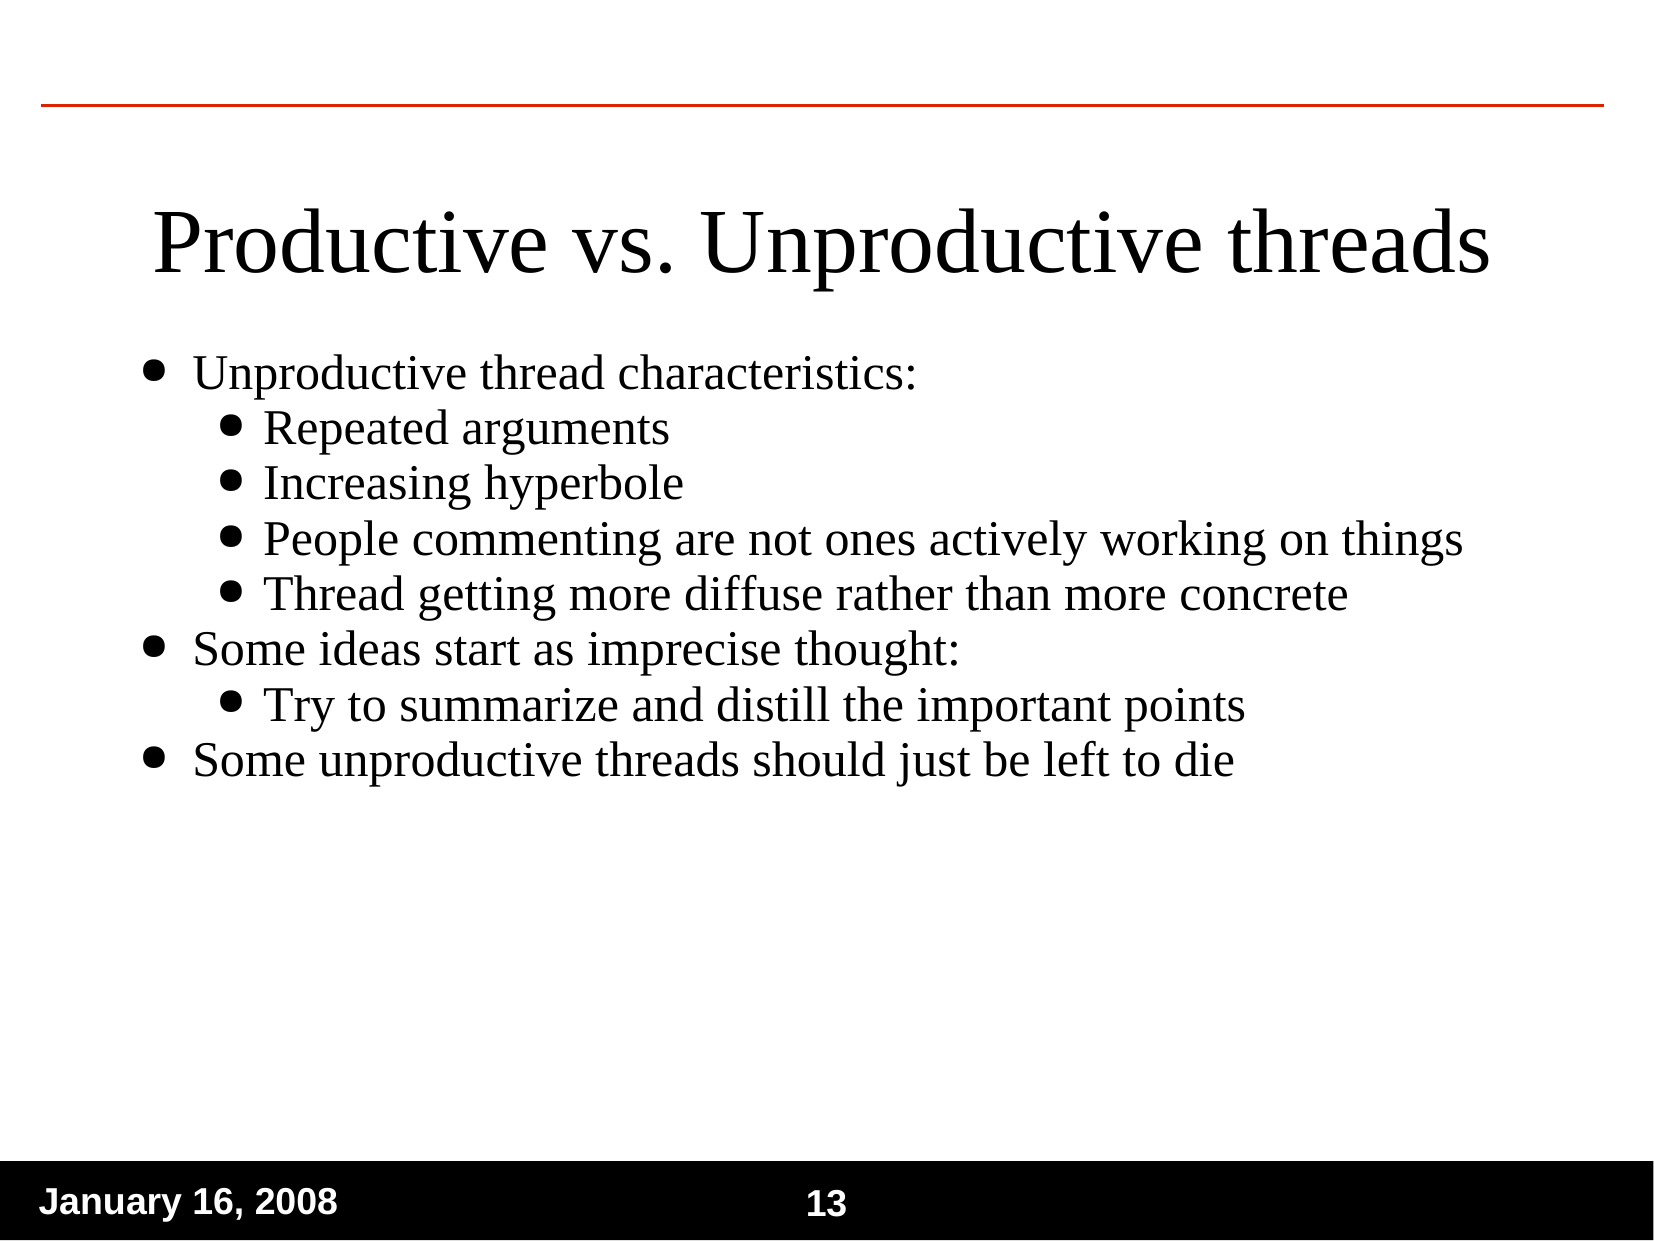

# Productive vs. Unproductive threads
Unproductive thread characteristics:
Repeated arguments
Increasing hyperbole
People commenting are not ones actively working on things
Thread getting more diffuse rather than more concrete
Some ideas start as imprecise thought:
Try to summarize and distill the important points
Some unproductive threads should just be left to die